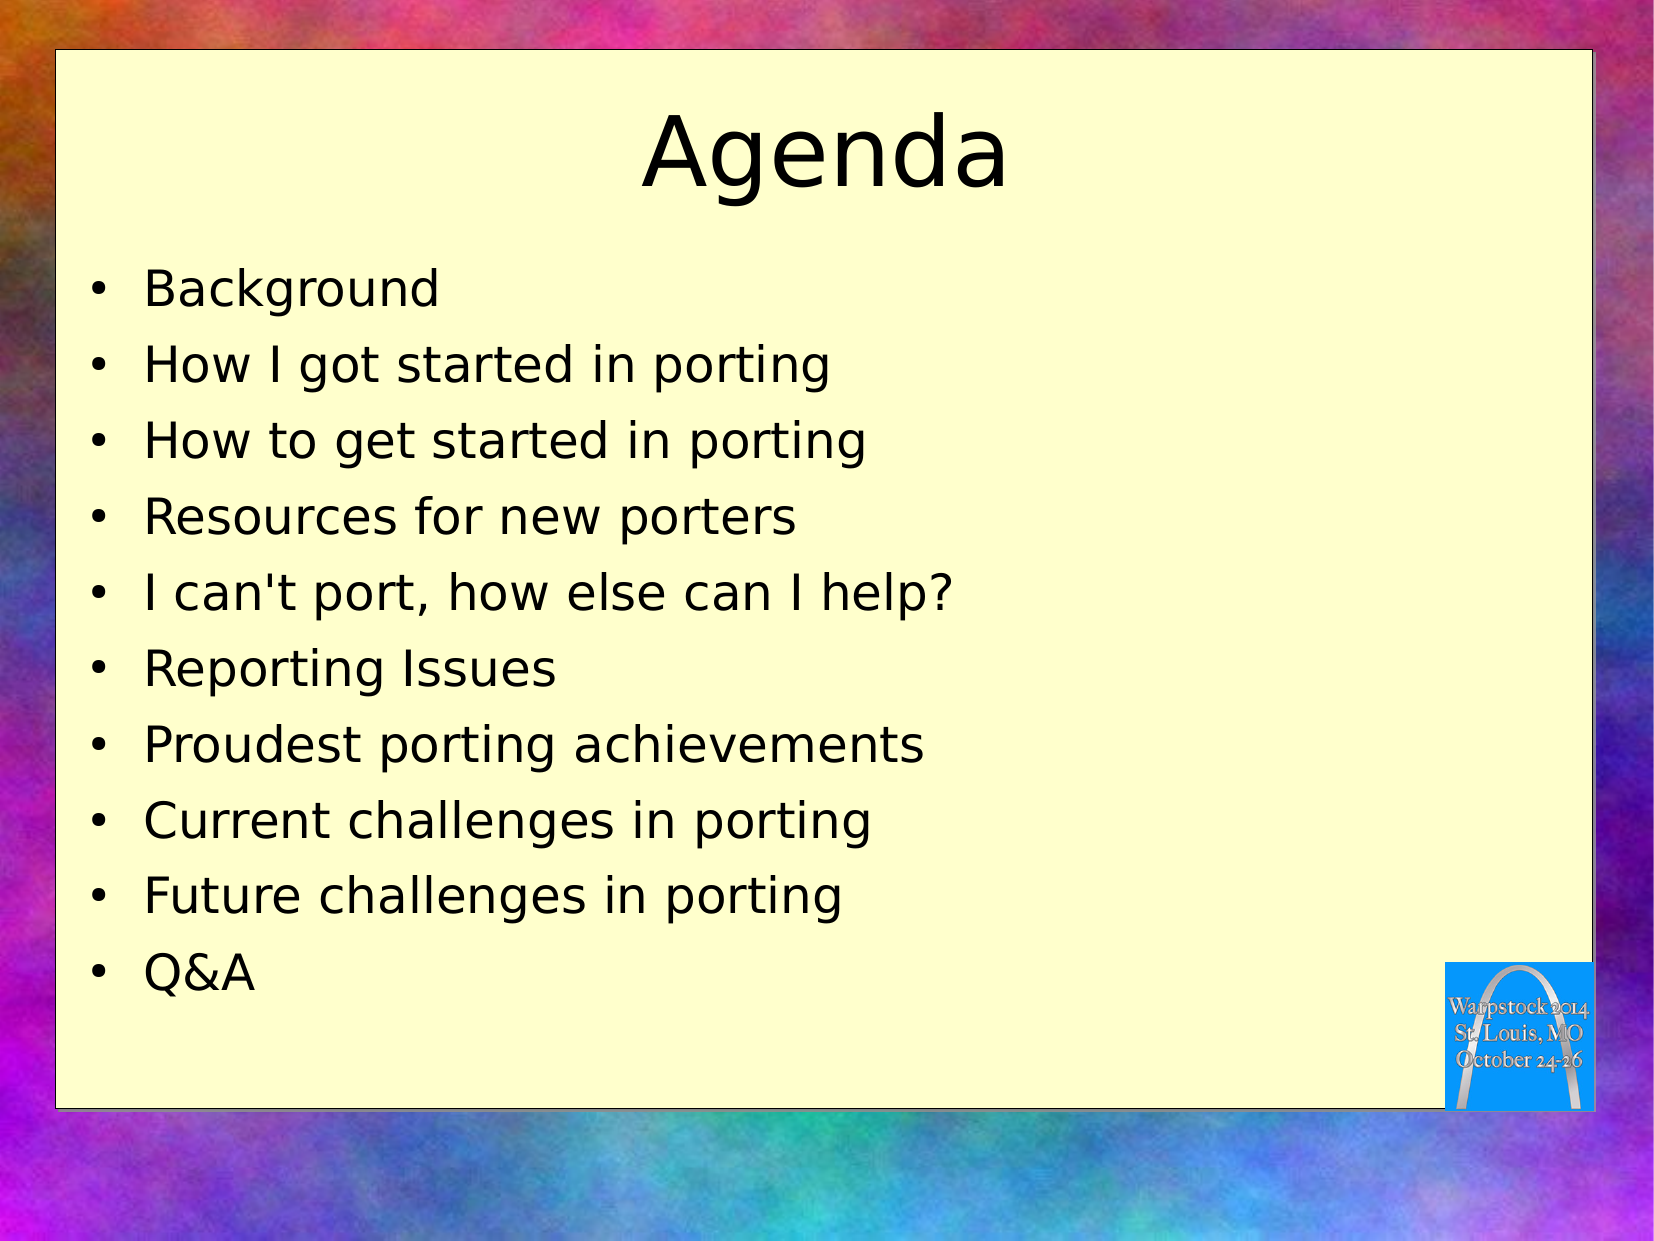

# Agenda
Background
How I got started in porting
How to get started in porting
Resources for new porters
I can't port, how else can I help?
Reporting Issues
Proudest porting achievements
Current challenges in porting
Future challenges in porting
Q&A